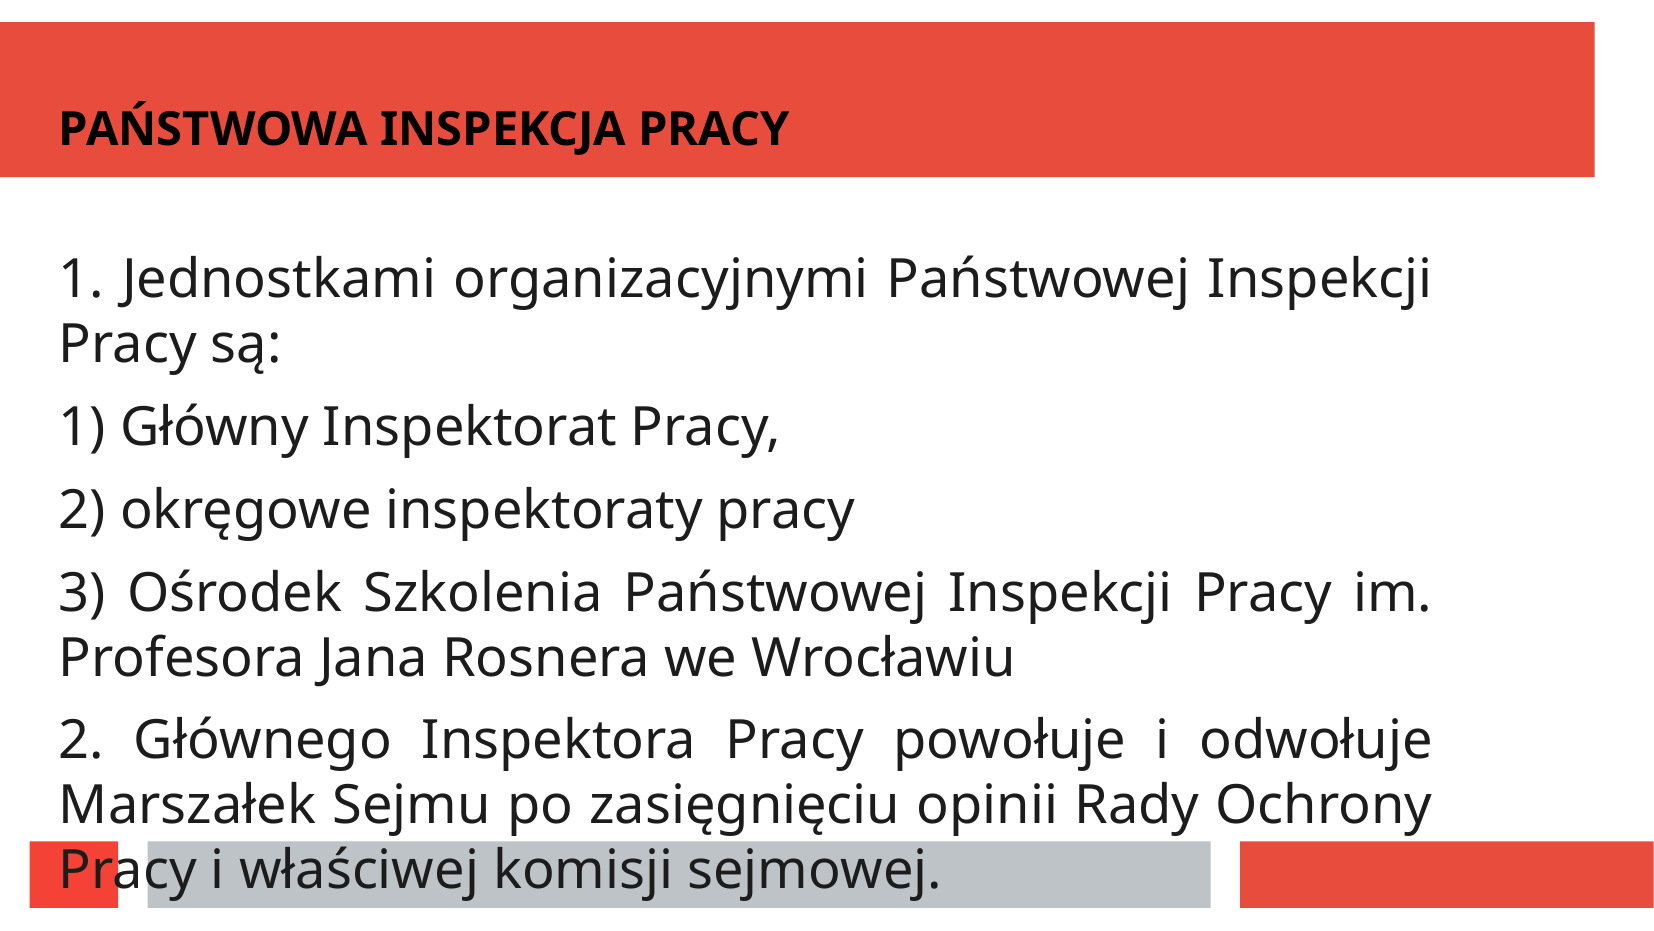

# PAŃSTWOWA INSPEKCJA PRACY
1. Jednostkami organizacyjnymi Państwowej Inspekcji Pracy są:
1) Główny Inspektorat Pracy,
2) okręgowe inspektoraty pracy
3) Ośrodek Szkolenia Państwowej Inspekcji Pracy im. Profesora Jana Rosnera we Wrocławiu
2. Głównego Inspektora Pracy powołuje i odwołuje Marszałek Sejmu po zasięgnięciu opinii Rady Ochrony Pracy i właściwej komisji sejmowej.